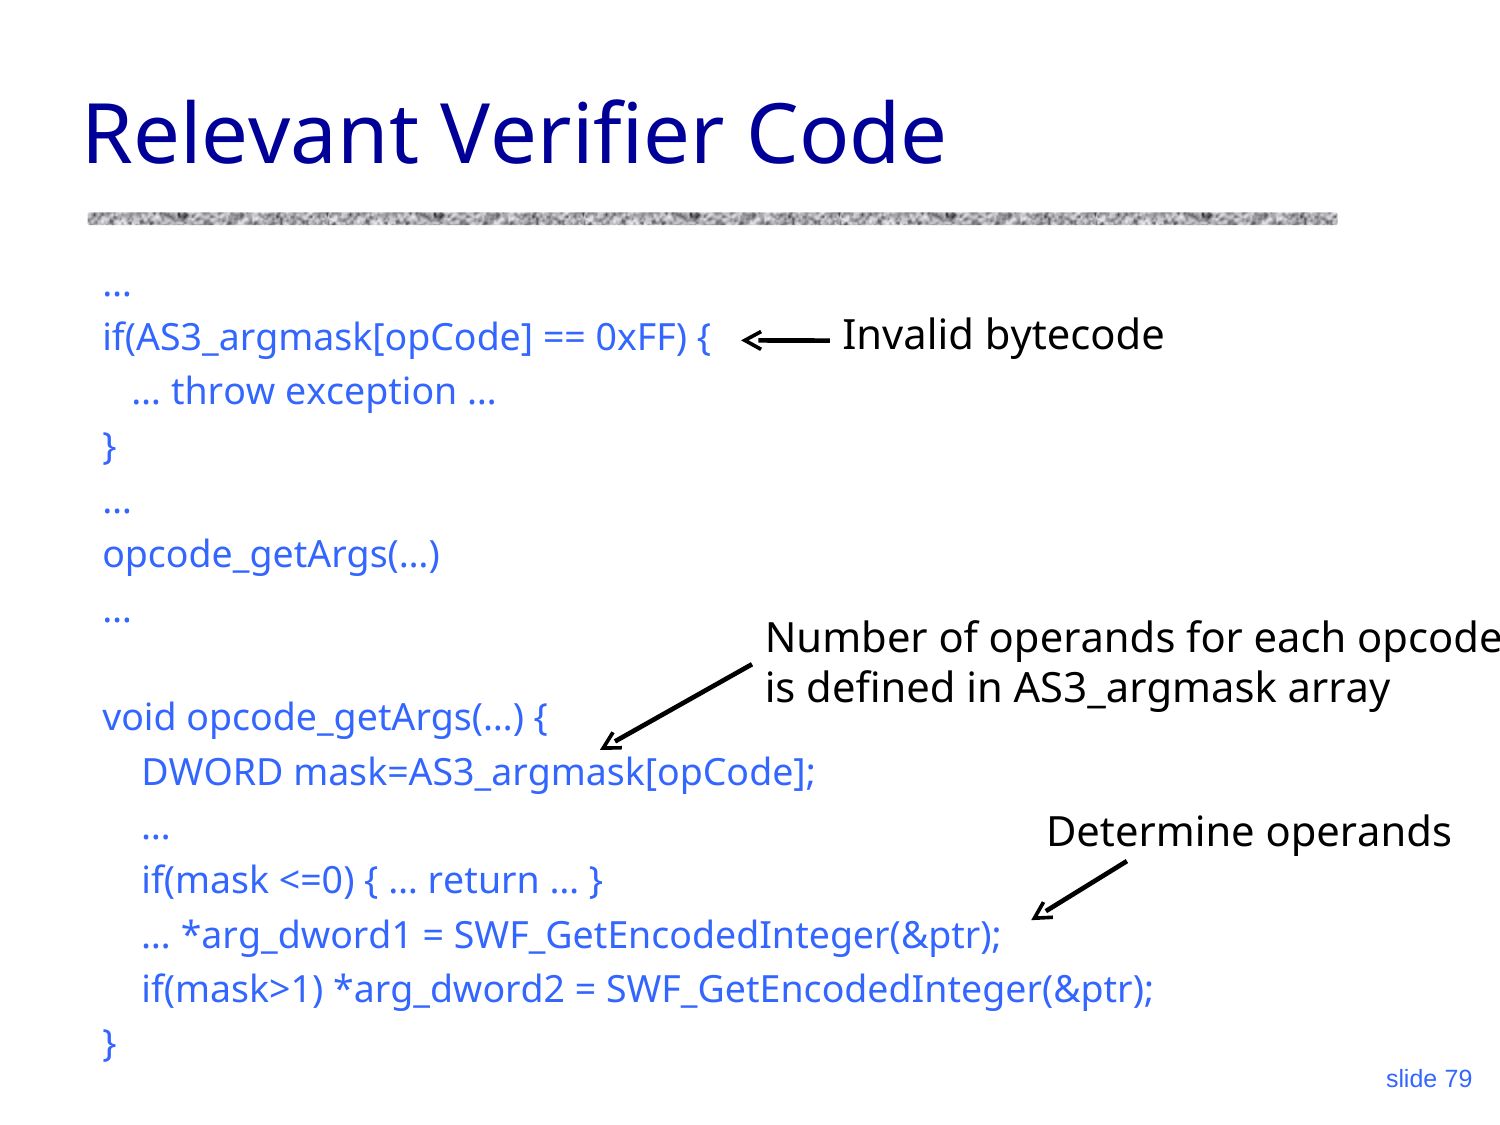

# Relevant Verifier Code
…
if(AS3_argmask[opCode] == 0xFF) {
 … throw exception …
}
…
opcode_getArgs(…)
…
void opcode_getArgs(…) {
 DWORD mask=AS3_argmask[opCode];
 …
 if(mask <=0) { … return … }
 … *arg_dword1 = SWF_GetEncodedInteger(&ptr);
 if(mask>1) *arg_dword2 = SWF_GetEncodedInteger(&ptr);
}
Invalid bytecode
Number of operands for each opcode
is defined in AS3_argmask array
Determine operands
slide